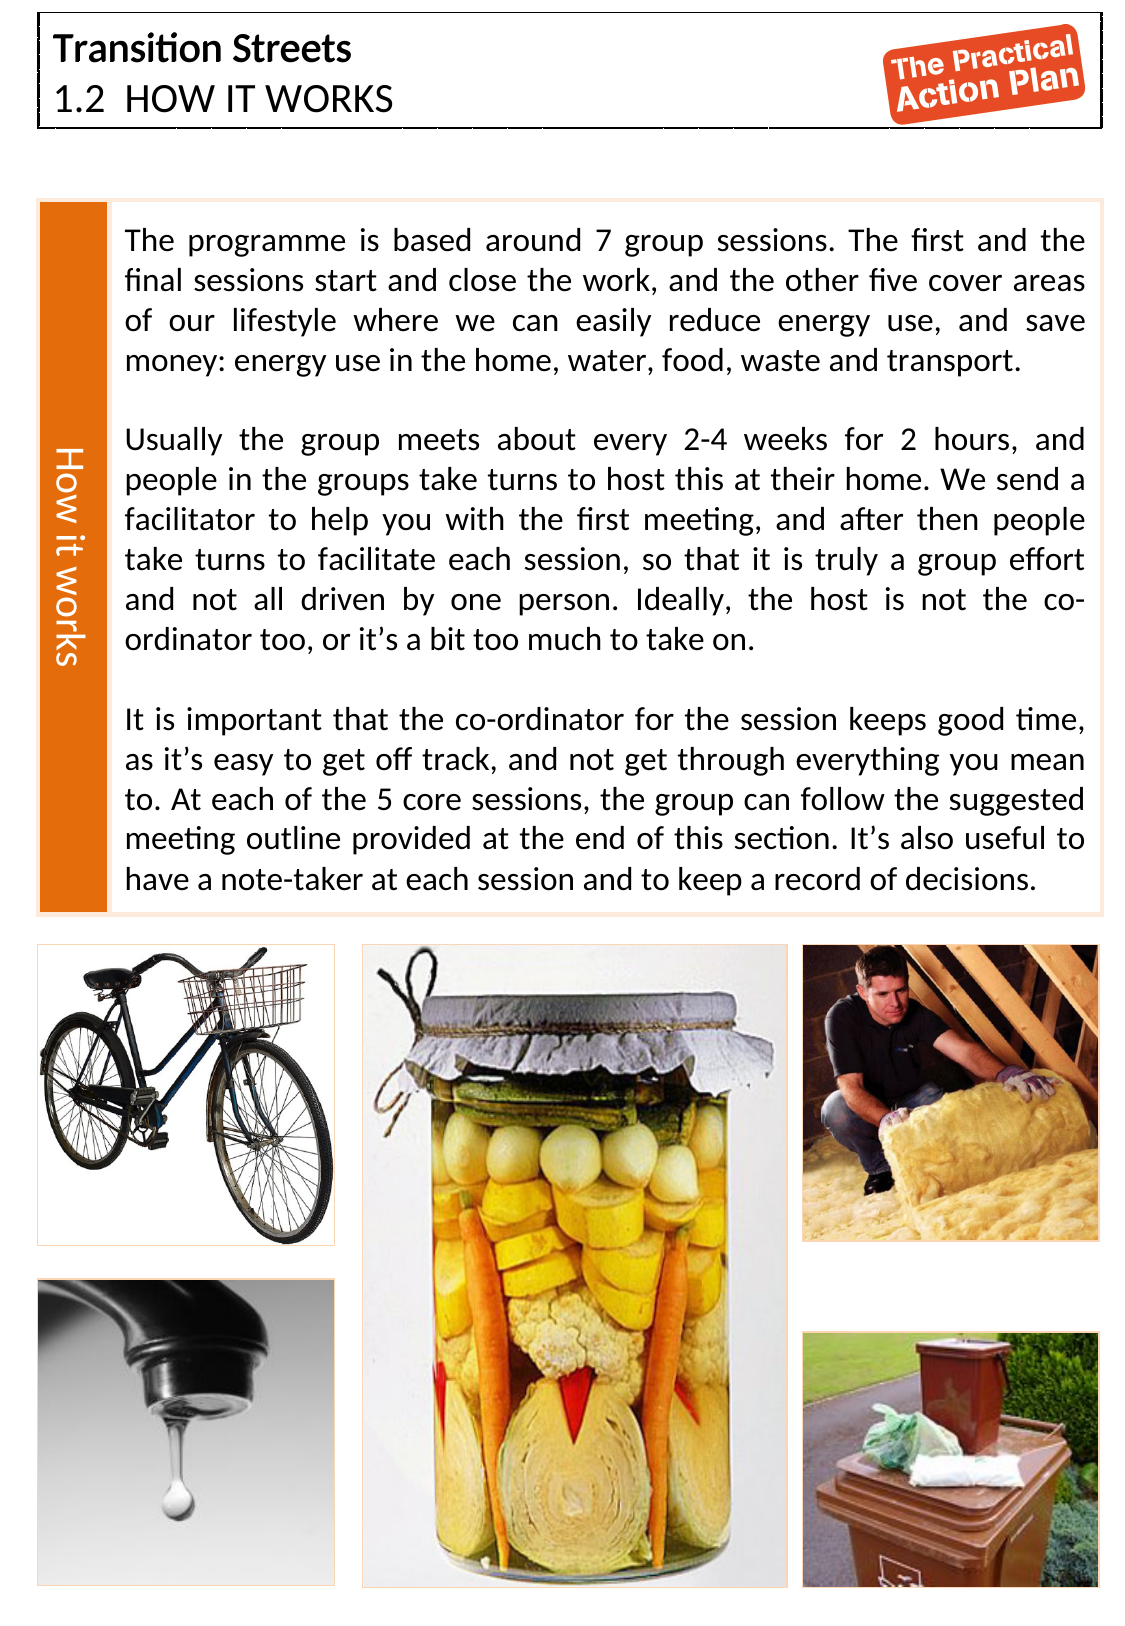

Transition Streets
1.2 HOW IT WORKS
How it works
The programme is based around 7 group sessions. The first and the final sessions start and close the work, and the other five cover areas of our lifestyle where we can easily reduce energy use, and save money: energy use in the home, water, food, waste and transport.
Usually the group meets about every 2-4 weeks for 2 hours, and people in the groups take turns to host this at their home. We send a facilitator to help you with the first meeting, and after then people take turns to facilitate each session, so that it is truly a group effort and not all driven by one person. Ideally, the host is not the co-ordinator too, or it’s a bit too much to take on.
It is important that the co-ordinator for the session keeps good time, as it’s easy to get off track, and not get through everything you mean to. At each of the 5 core sessions, the group can follow the suggested meeting outline provided at the end of this section. It’s also useful to have a note-taker at each session and to keep a record of decisions.